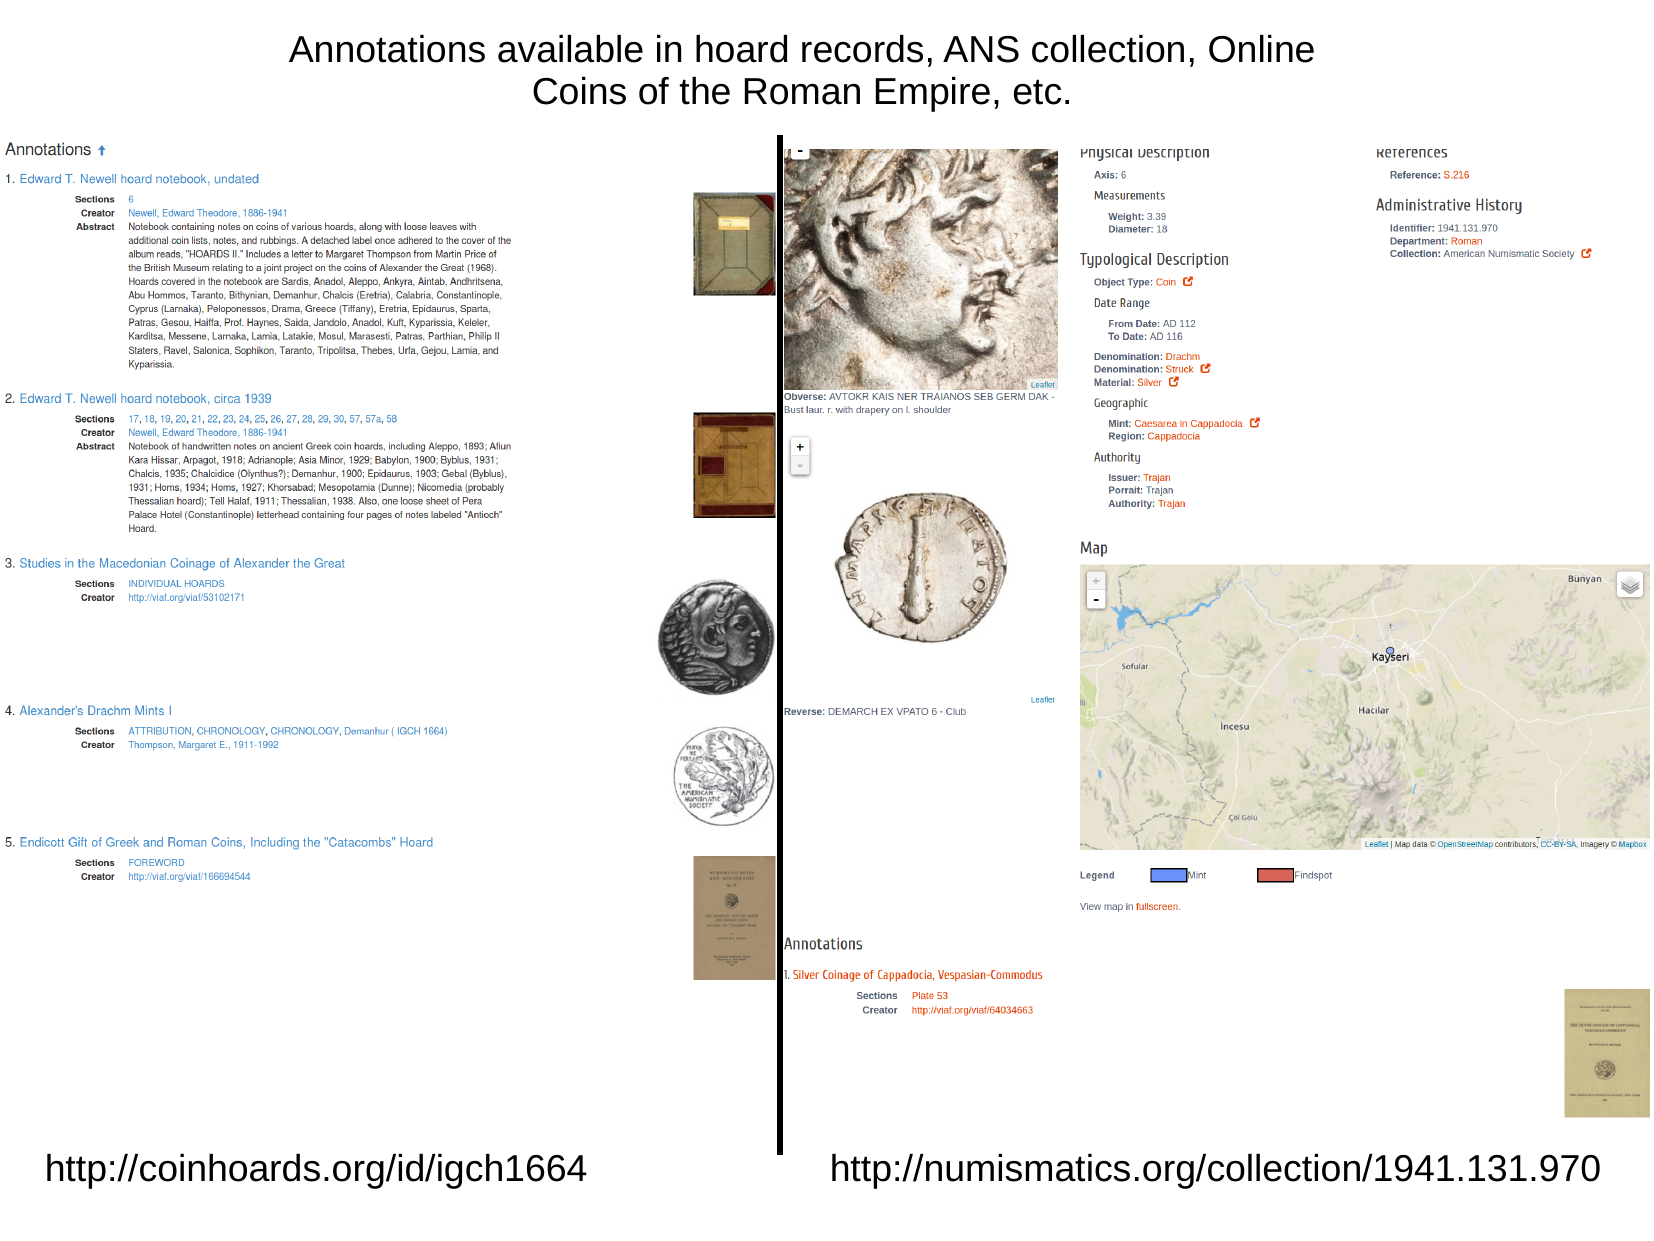

Annotations available in hoard records, ANS collection, Online Coins of the Roman Empire, etc.
http://coinhoards.org/id/igch1664
http://numismatics.org/collection/1941.131.970